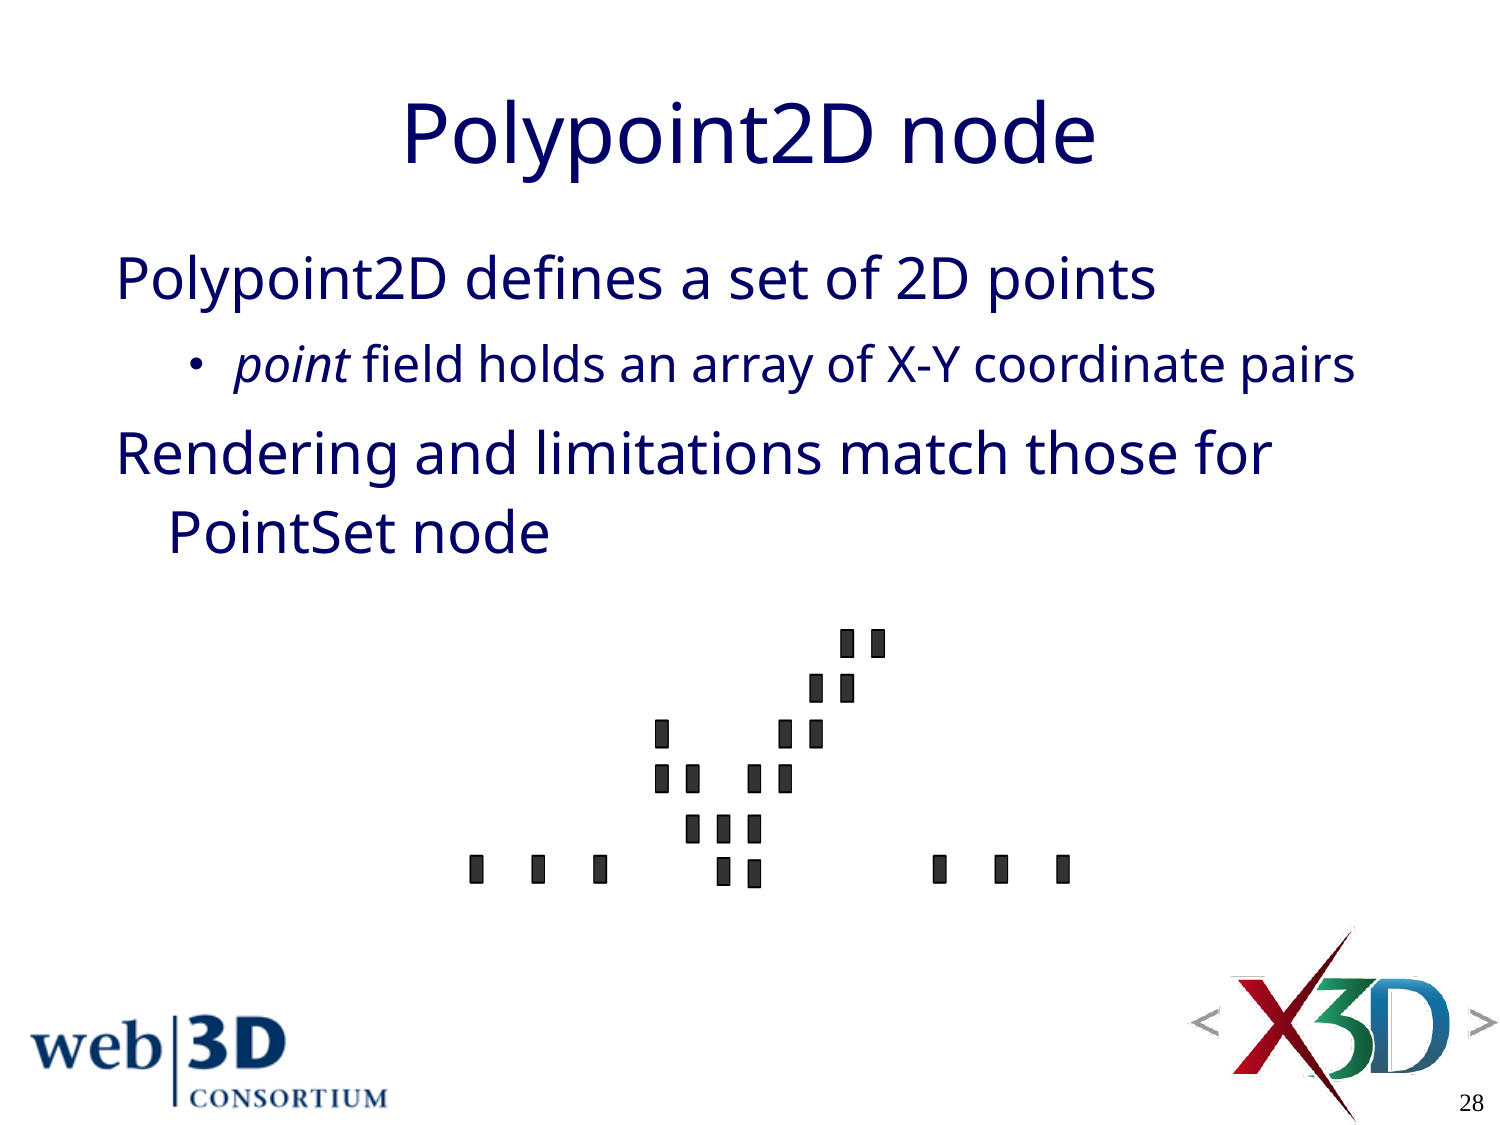

# Polypoint2D node
Polypoint2D defines a set of 2D points
point field holds an array of X-Y coordinate pairs
Rendering and limitations match those for PointSet node